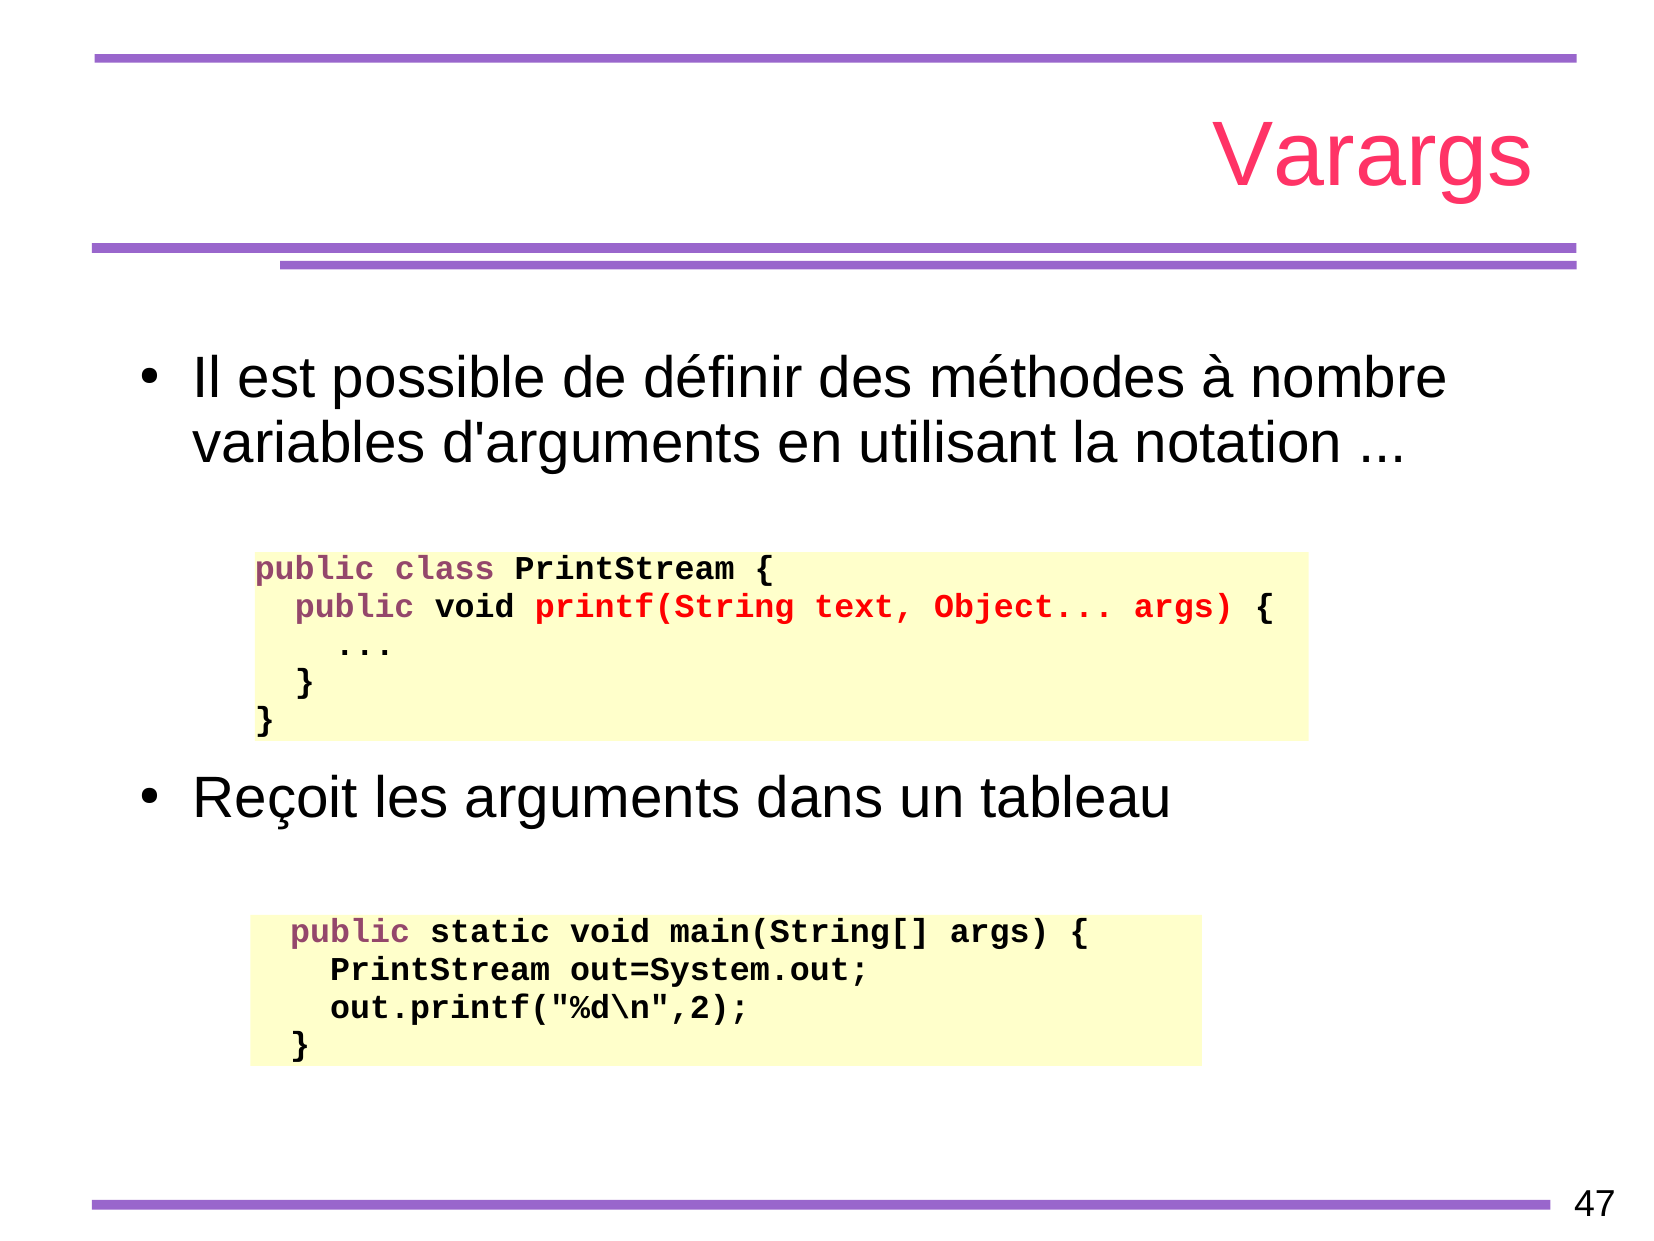

# Varargs
Il est possible de définir des méthodes à nombre variables d'arguments en utilisant la notation ...
Reçoit les arguments dans un tableau
public class PrintStream {
 public void printf(String text, Object... args) {
 ...
 }
}
 public static void main(String[] args) {
 PrintStream out=System.out;
 out.printf("%d\n",2);
 }